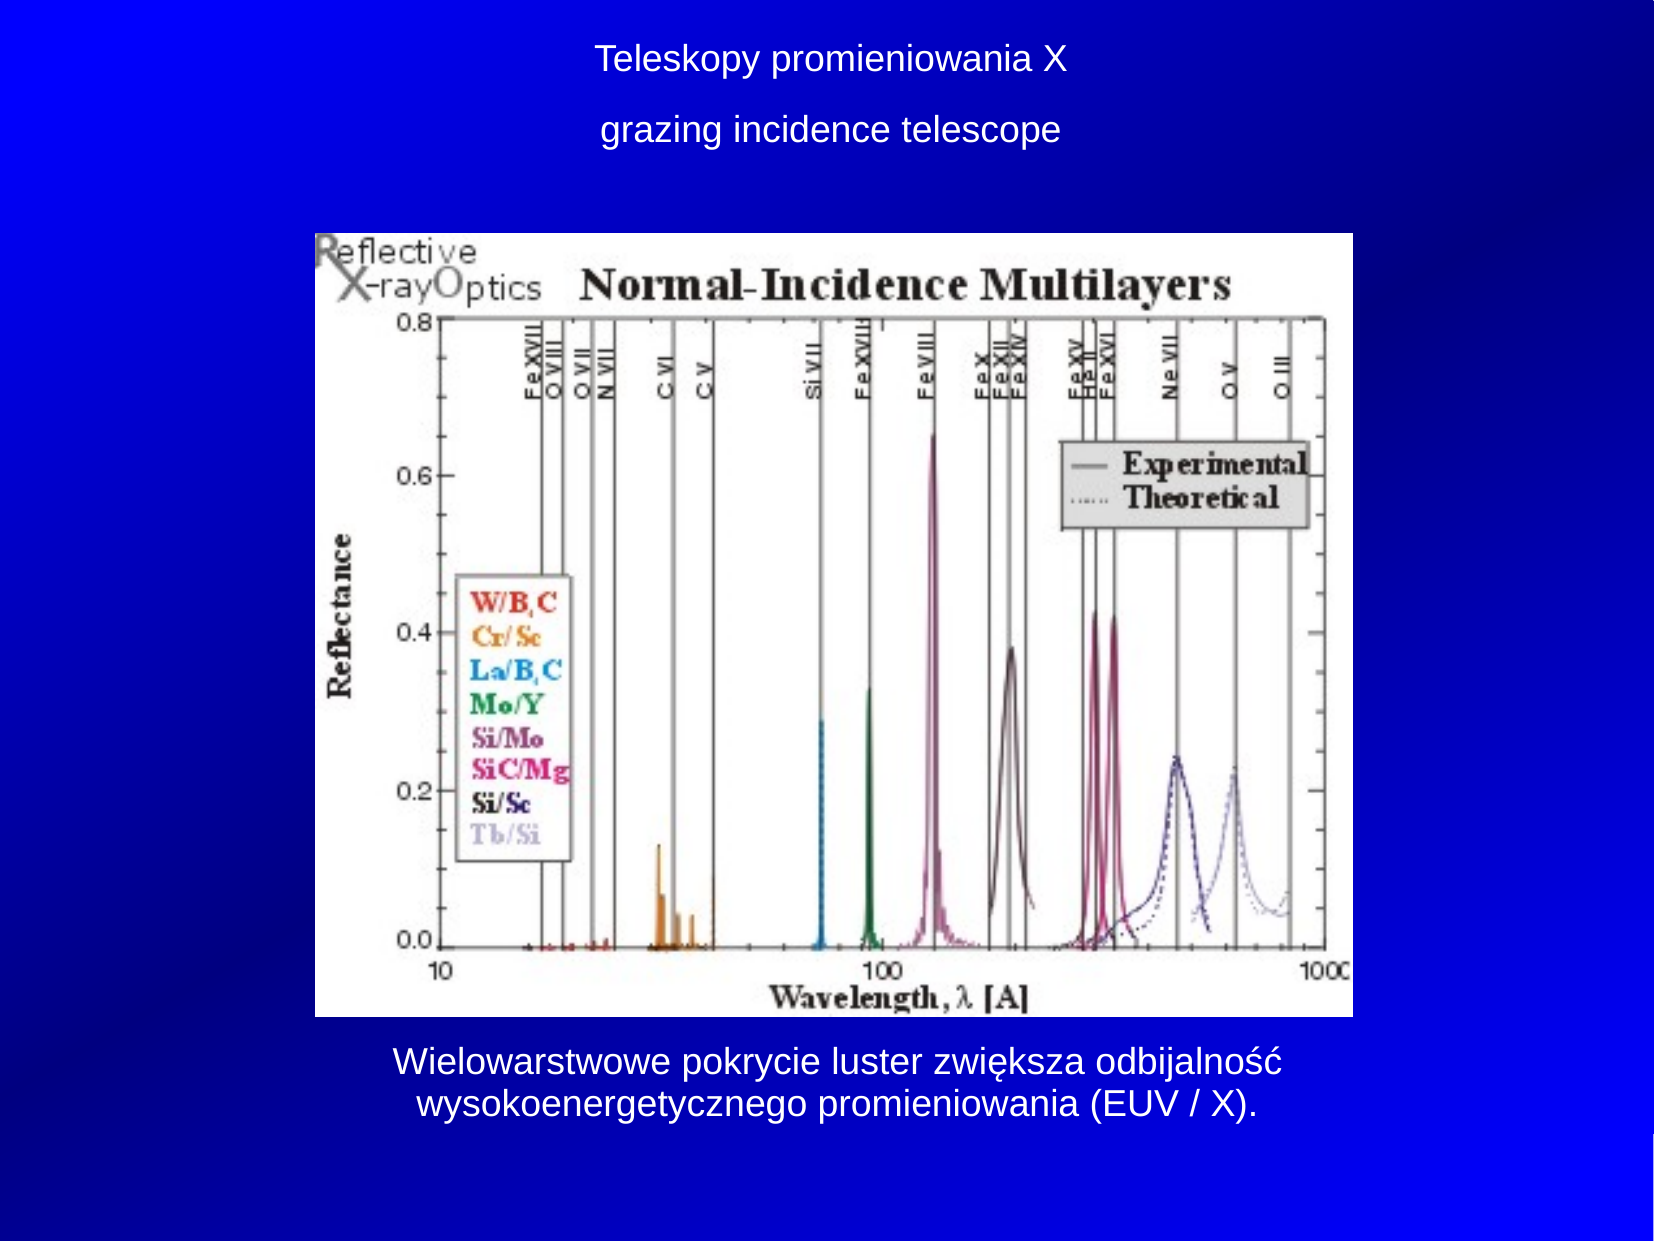

Teleskopy promieniowania X
grazing incidence telescope
Wielowarstwowe pokrycie luster zwiększa odbijalność
wysokoenergetycznego promieniowania (EUV / X).